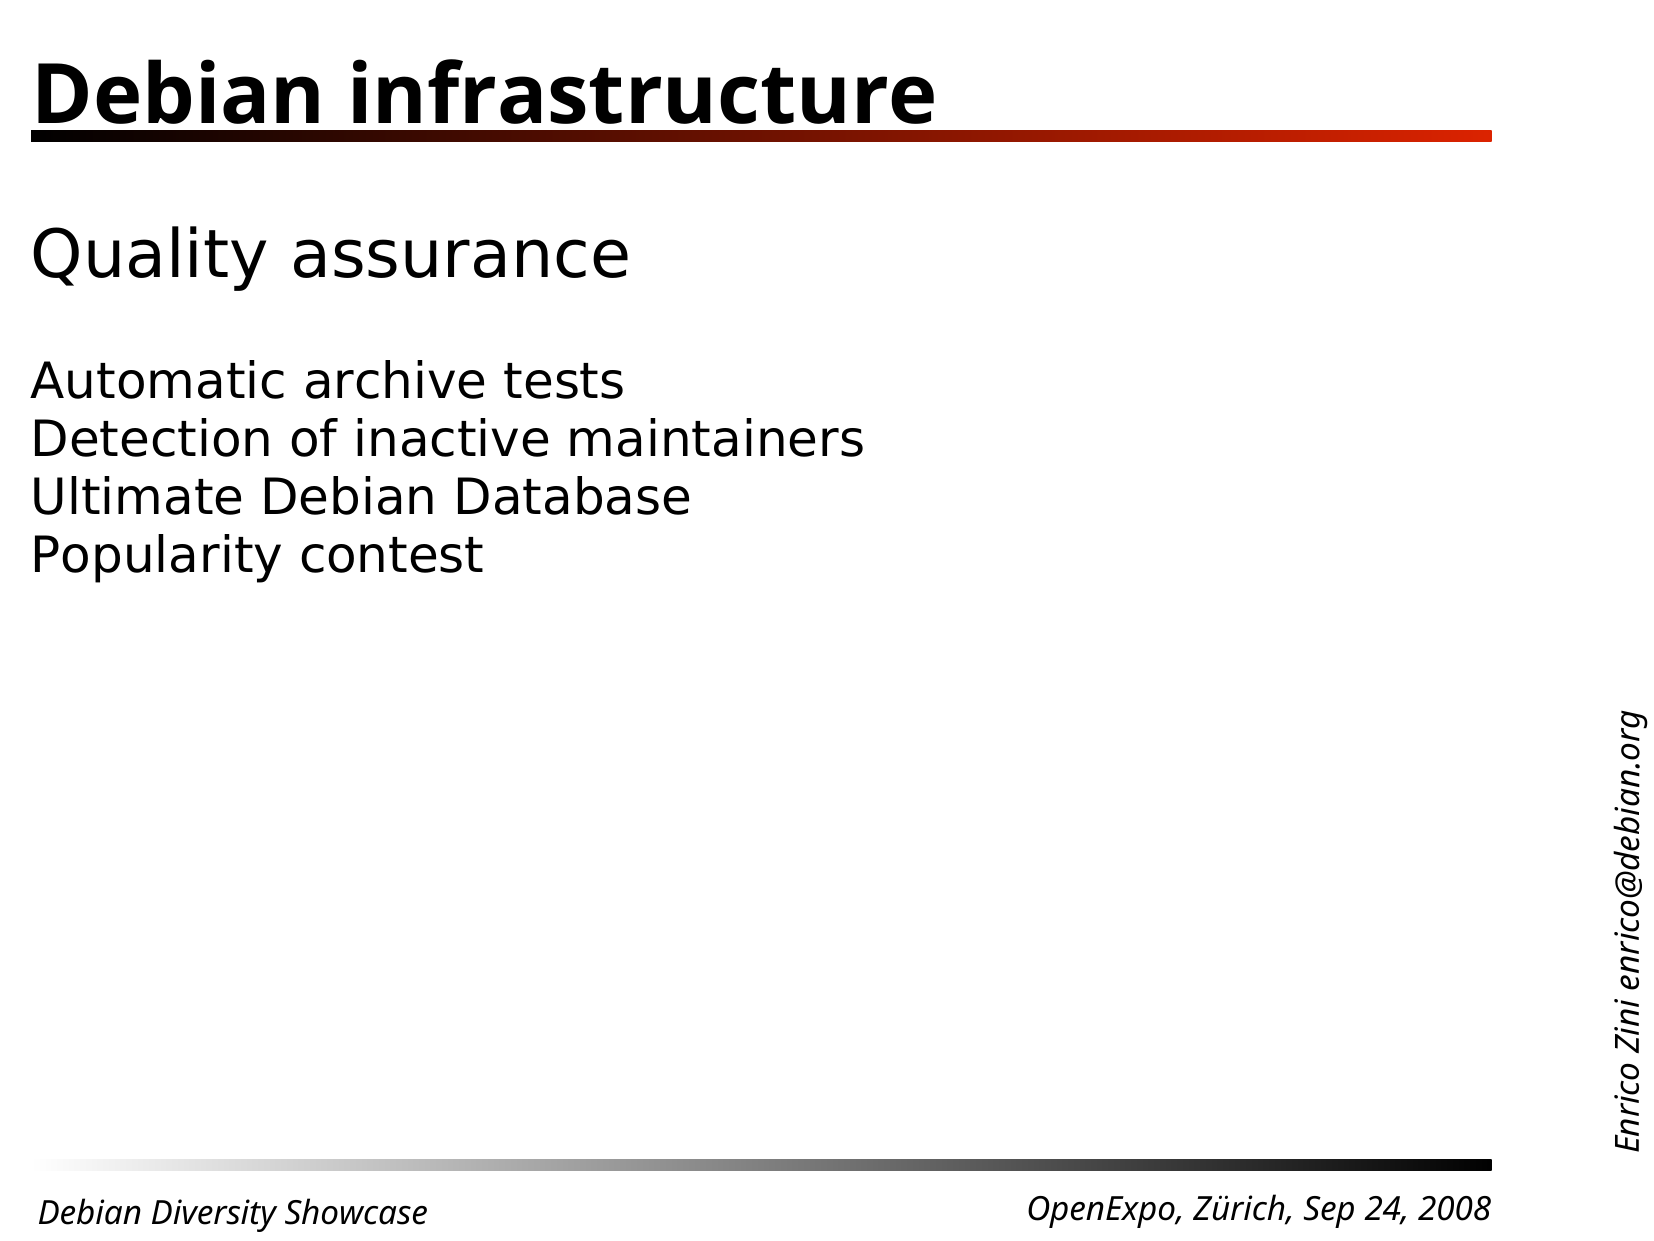

Debian infrastructure
Quality assurance
Automatic archive tests
Detection of inactive maintainers
Ultimate Debian Database
Popularity contest